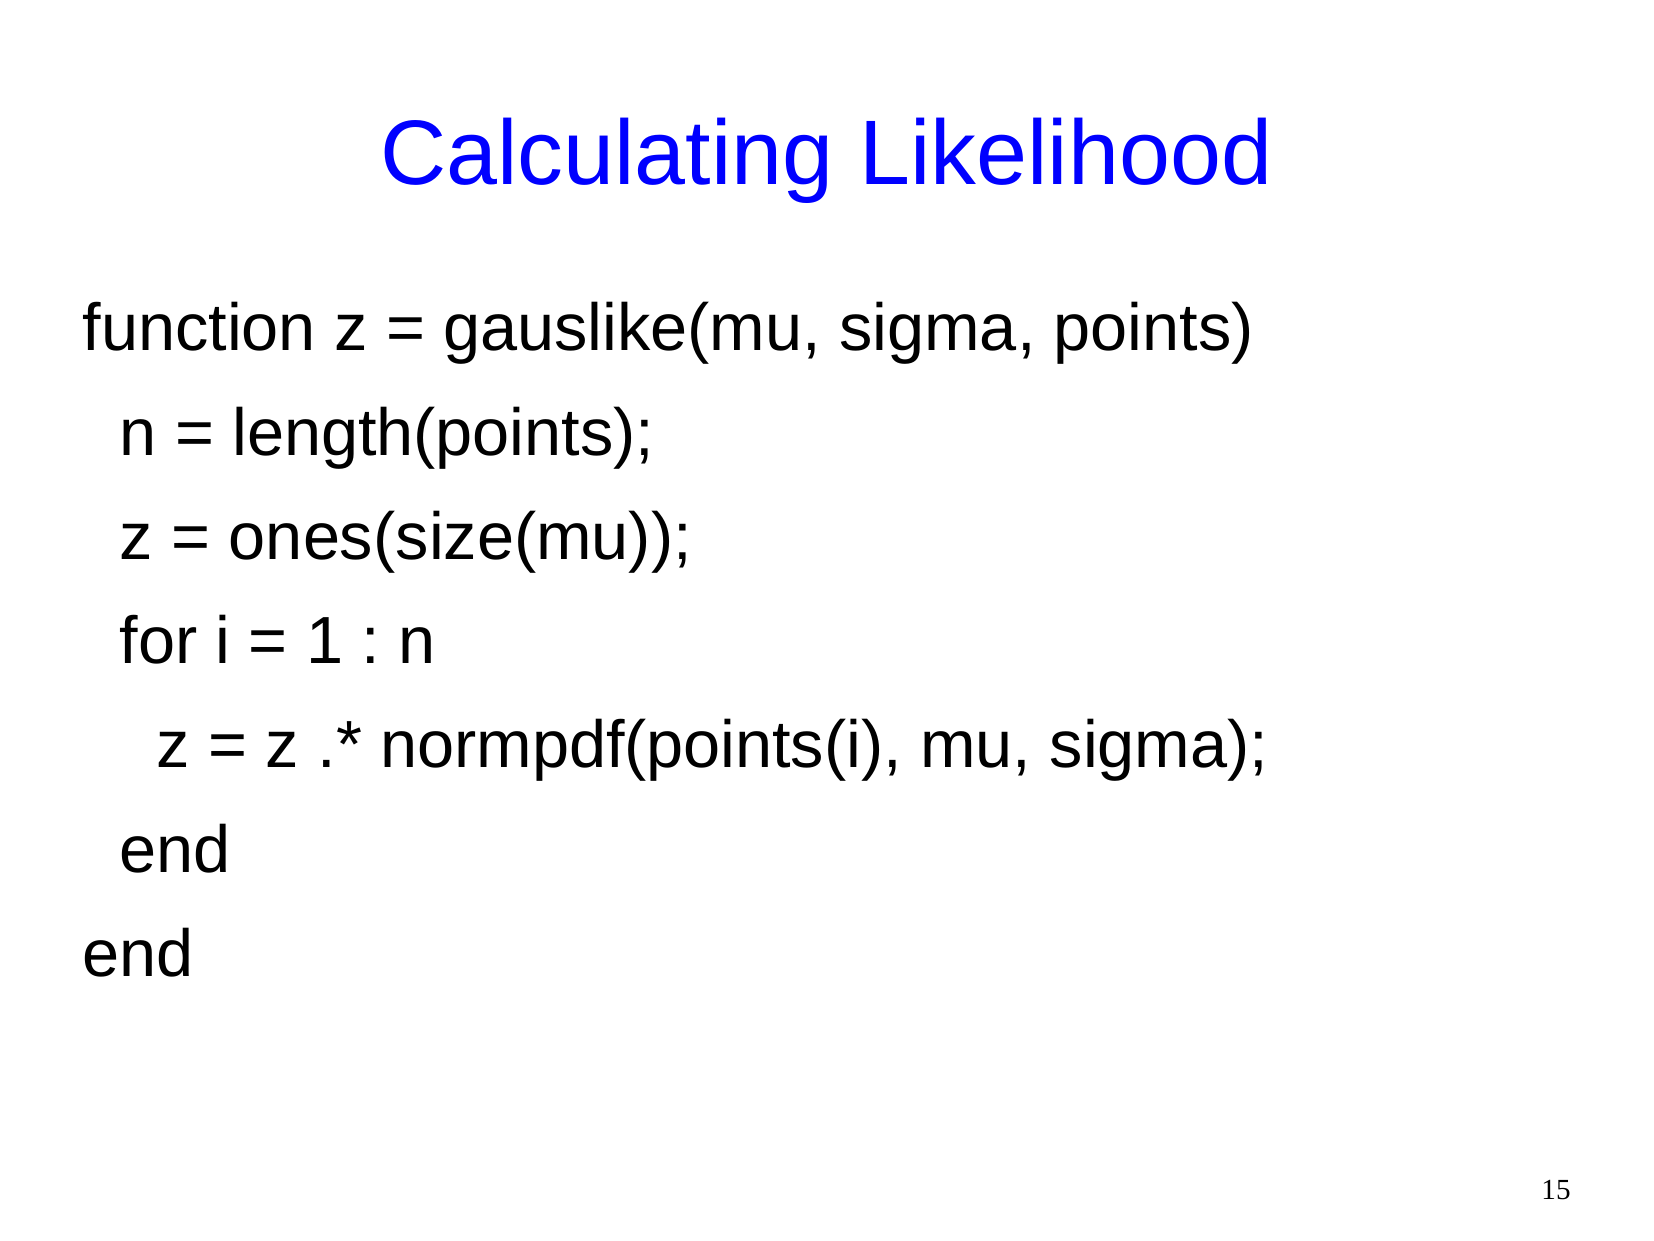

# Calculating Likelihood
function z = gauslike(mu, sigma, points)
 n = length(points);
 z = ones(size(mu));
 for i = 1 : n
 z = z .* normpdf(points(i), mu, sigma);
 end
end
15